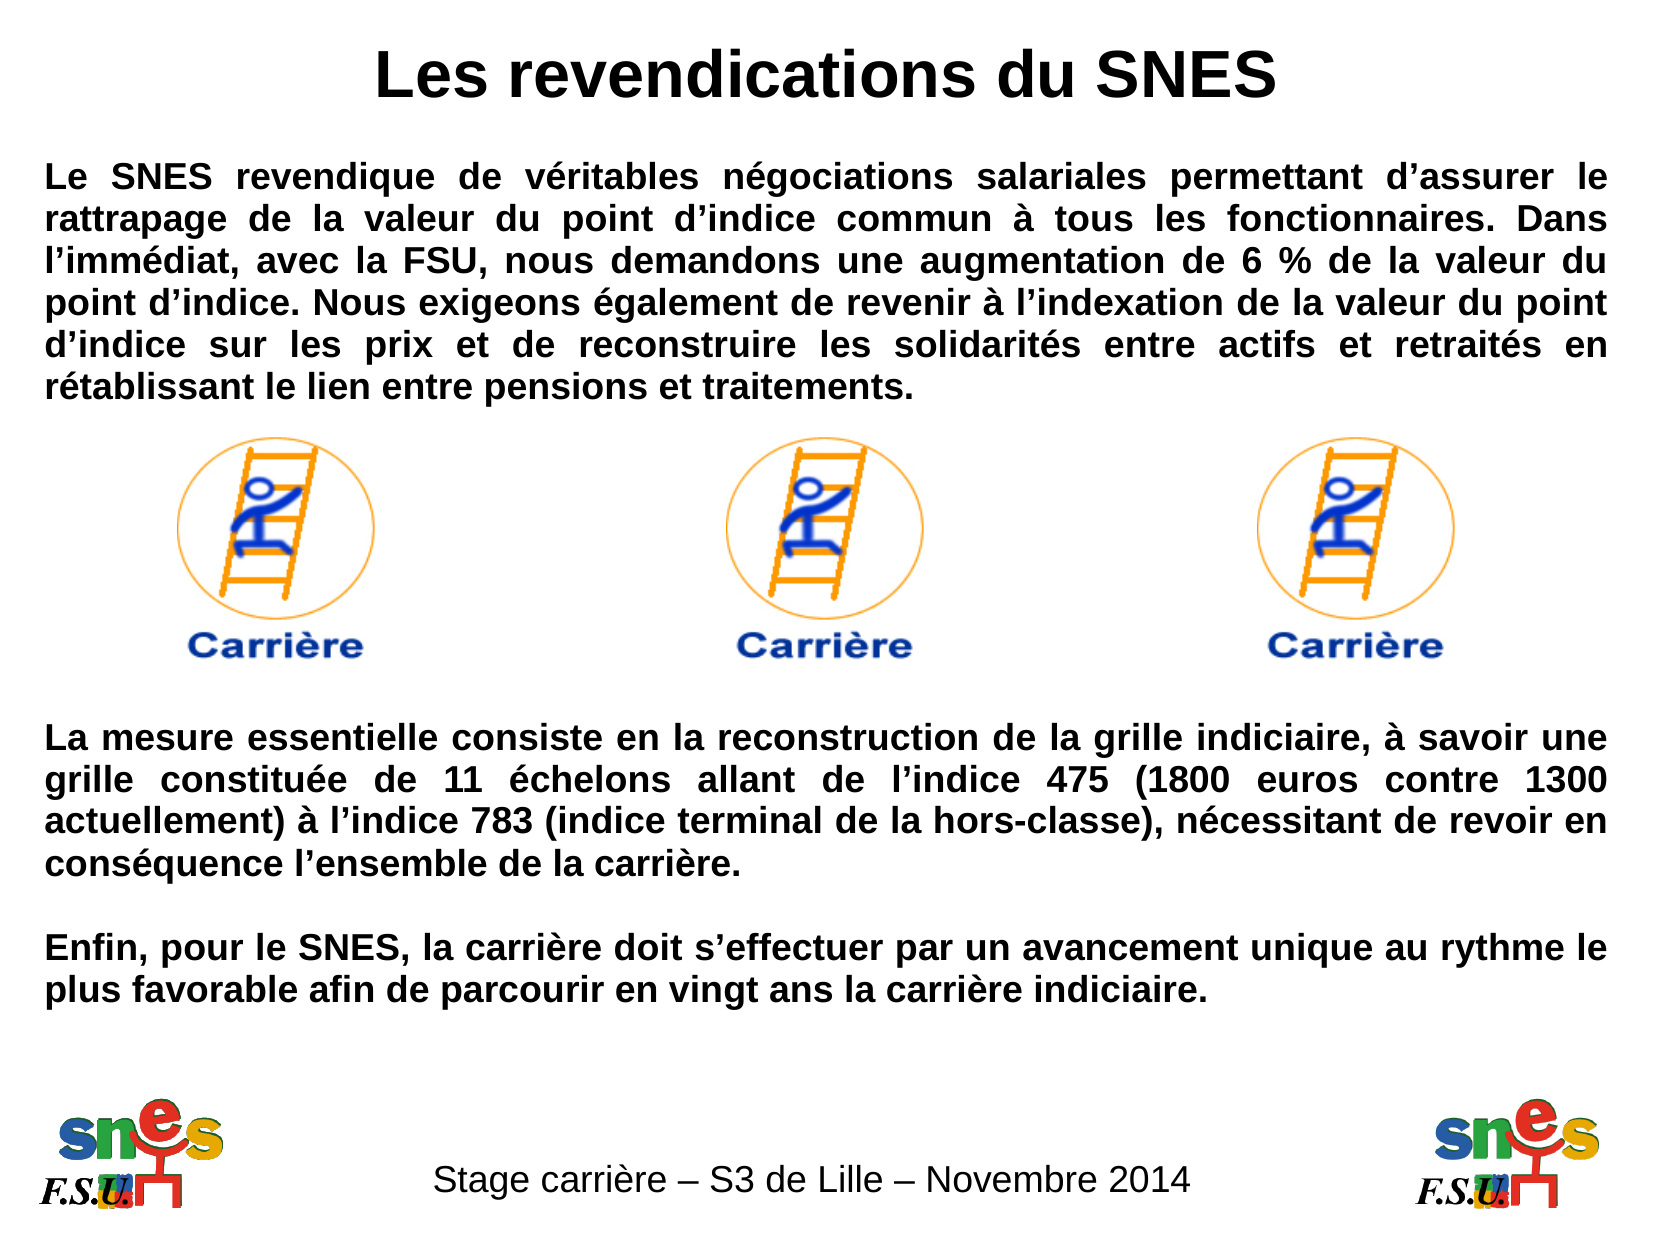

Les revendications du SNES
Le SNES revendique de véritables négociations salariales permettant d’assurer le rattrapage de la valeur du point d’indice commun à tous les fonctionnaires. Dans l’immédiat, avec la FSU, nous demandons une augmentation de 6 % de la valeur du point d’indice. Nous exigeons également de revenir à l’indexation de la valeur du point d’indice sur les prix et de reconstruire les solidarités entre actifs et retraités en rétablissant le lien entre pensions et traitements.
La mesure essentielle consiste en la reconstruction de la grille indiciaire, à savoir une grille constituée de 11 échelons allant de l’indice 475 (1800 euros contre 1300 actuellement) à l’indice 783 (indice terminal de la hors-classe), nécessitant de revoir en conséquence l’ensemble de la carrière.
Enfin, pour le SNES, la carrière doit s’effectuer par un avancement unique au rythme le plus favorable afin de parcourir en vingt ans la carrière indiciaire.
Stage carrière – S3 de Lille – Novembre 2014